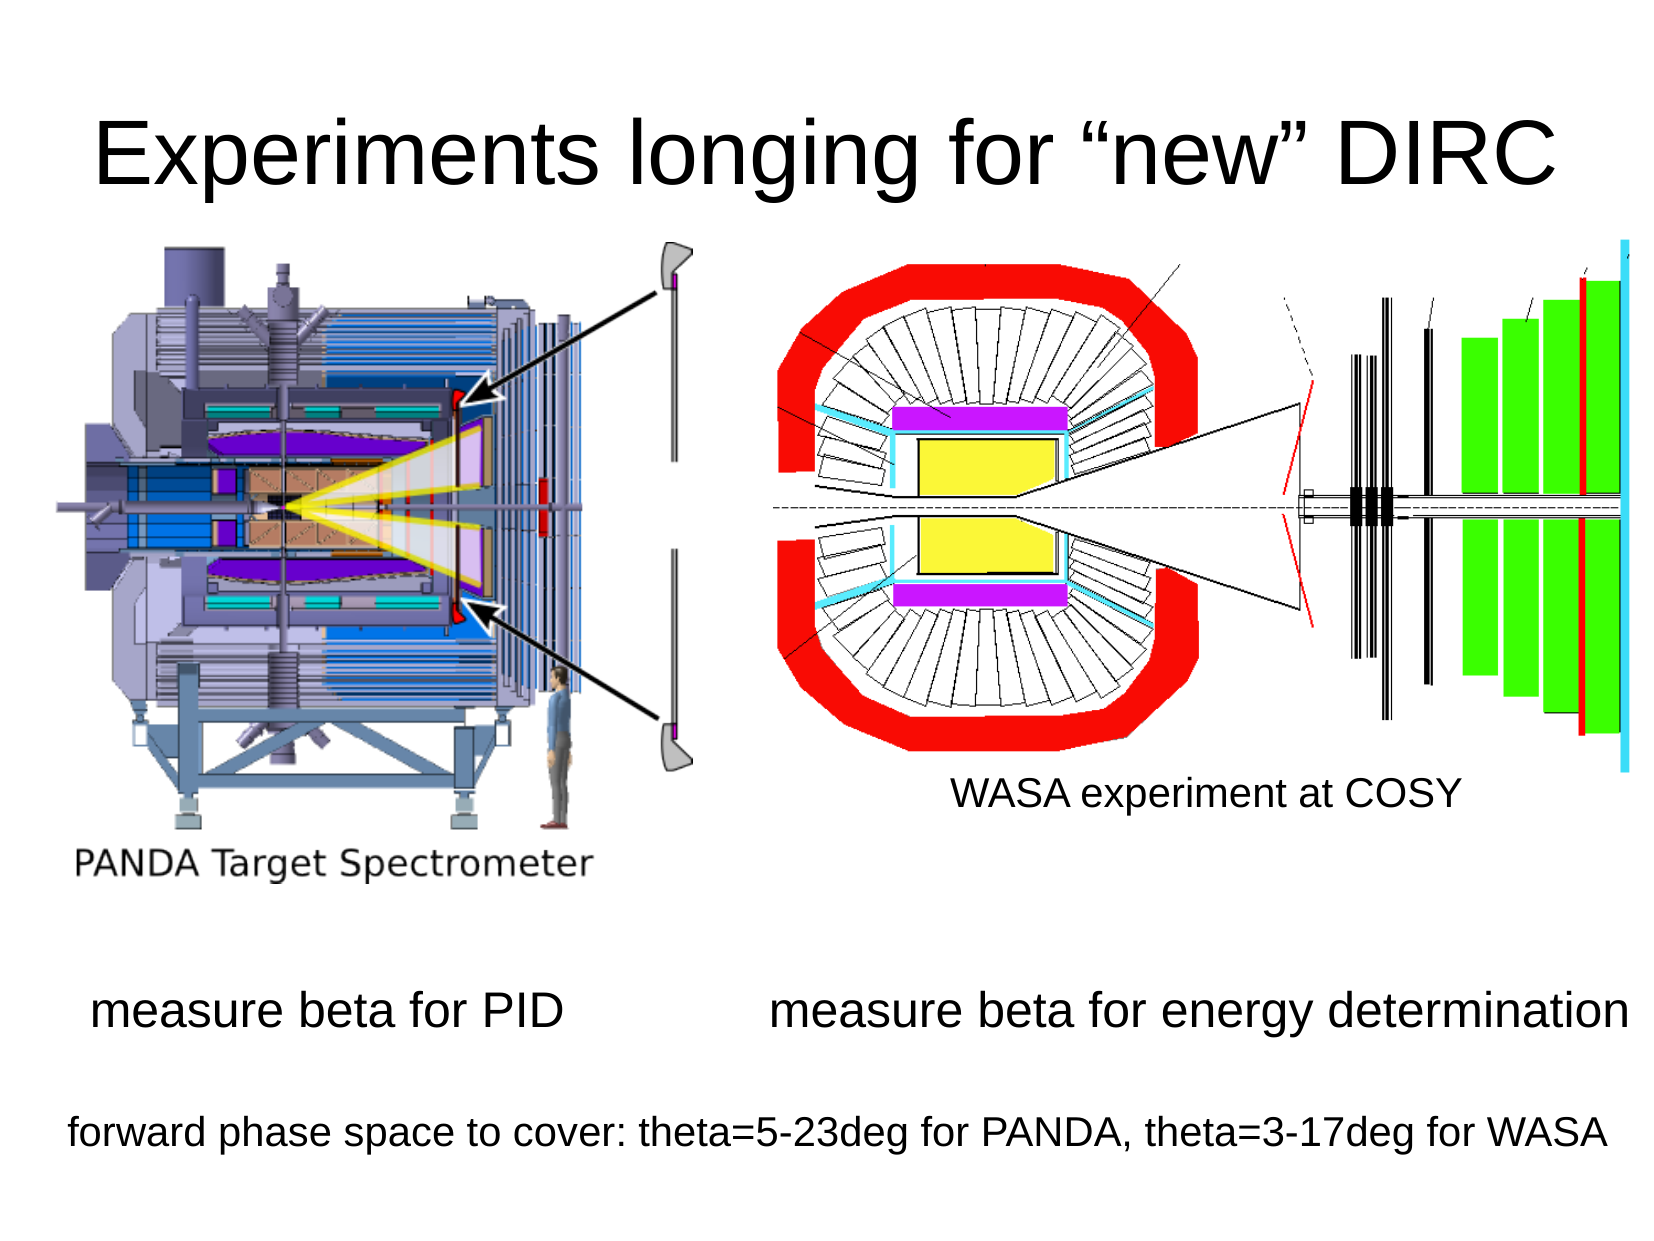

# Experiments longing for “new” DIRC
WASA experiment at COSY
measure beta for PID
measure beta for energy determination
forward phase space to cover: theta=5-23deg for PANDA, theta=3-17deg for WASA